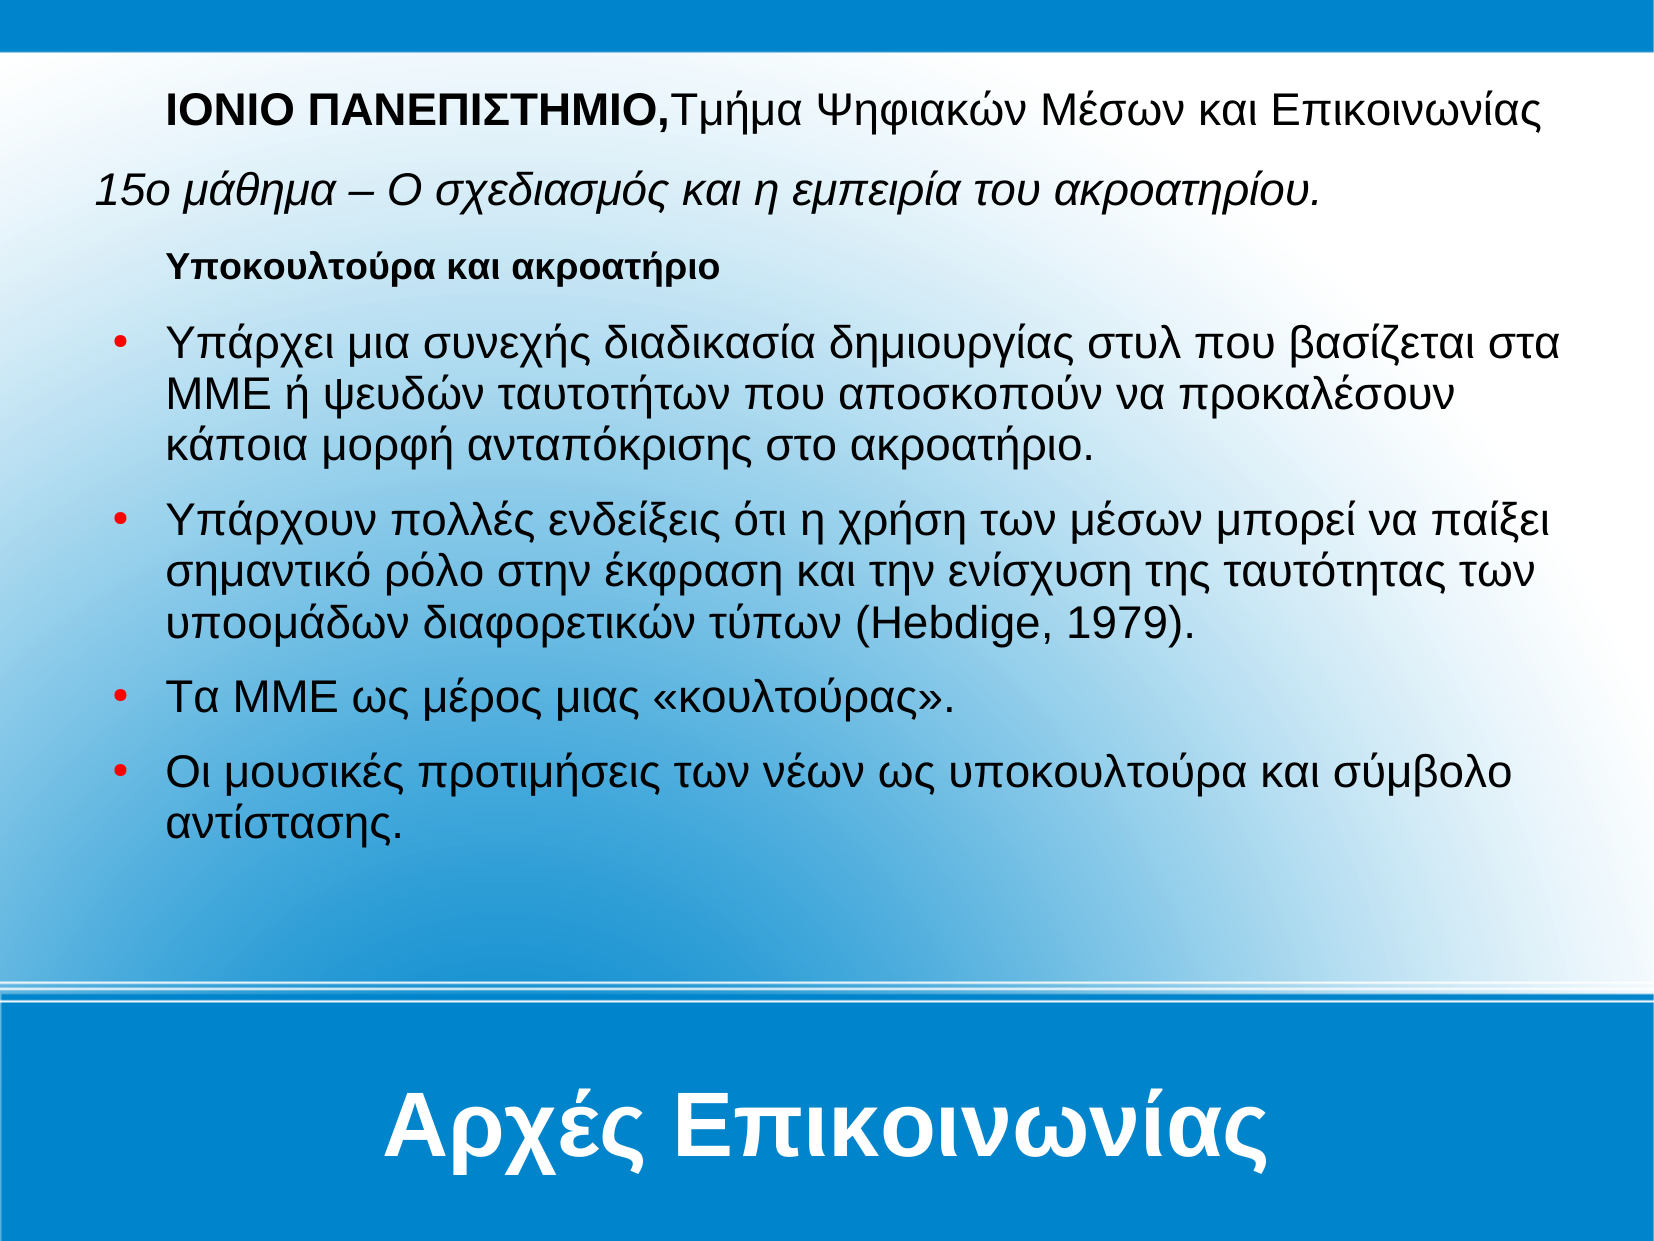

ΙΟΝΙΟ ΠΑΝΕΠΙΣΤΗΜΙΟ,Τμήμα Ψηφιακών Μέσων και Επικοινωνίας
15ο μάθημα – Ο σχεδιασμός και η εμπειρία του ακροατηρίου.
Υποκουλτούρα και ακροατήριο
Υπάρχει μια συνεχής διαδικασία δημιουργίας στυλ που βασίζεται στα ΜΜΕ ή ψευδών ταυτοτήτων που αποσκοπούν να προκαλέσουν κάποια μορφή ανταπόκρισης στο ακροατήριο.
Υπάρχουν πολλές ενδείξεις ότι η χρήση των μέσων μπορεί να παίξει σημαντικό ρόλο στην έκφραση και την ενίσχυση της ταυτότητας των υποομάδων διαφορετικών τύπων (Hebdige, 1979).
Τα ΜΜΕ ως μέρος μιας «κουλτούρας».
Οι μουσικές προτιμήσεις των νέων ως υποκουλτούρα και σύμβολο αντίστασης.
# Αρχές Επικοινωνίας